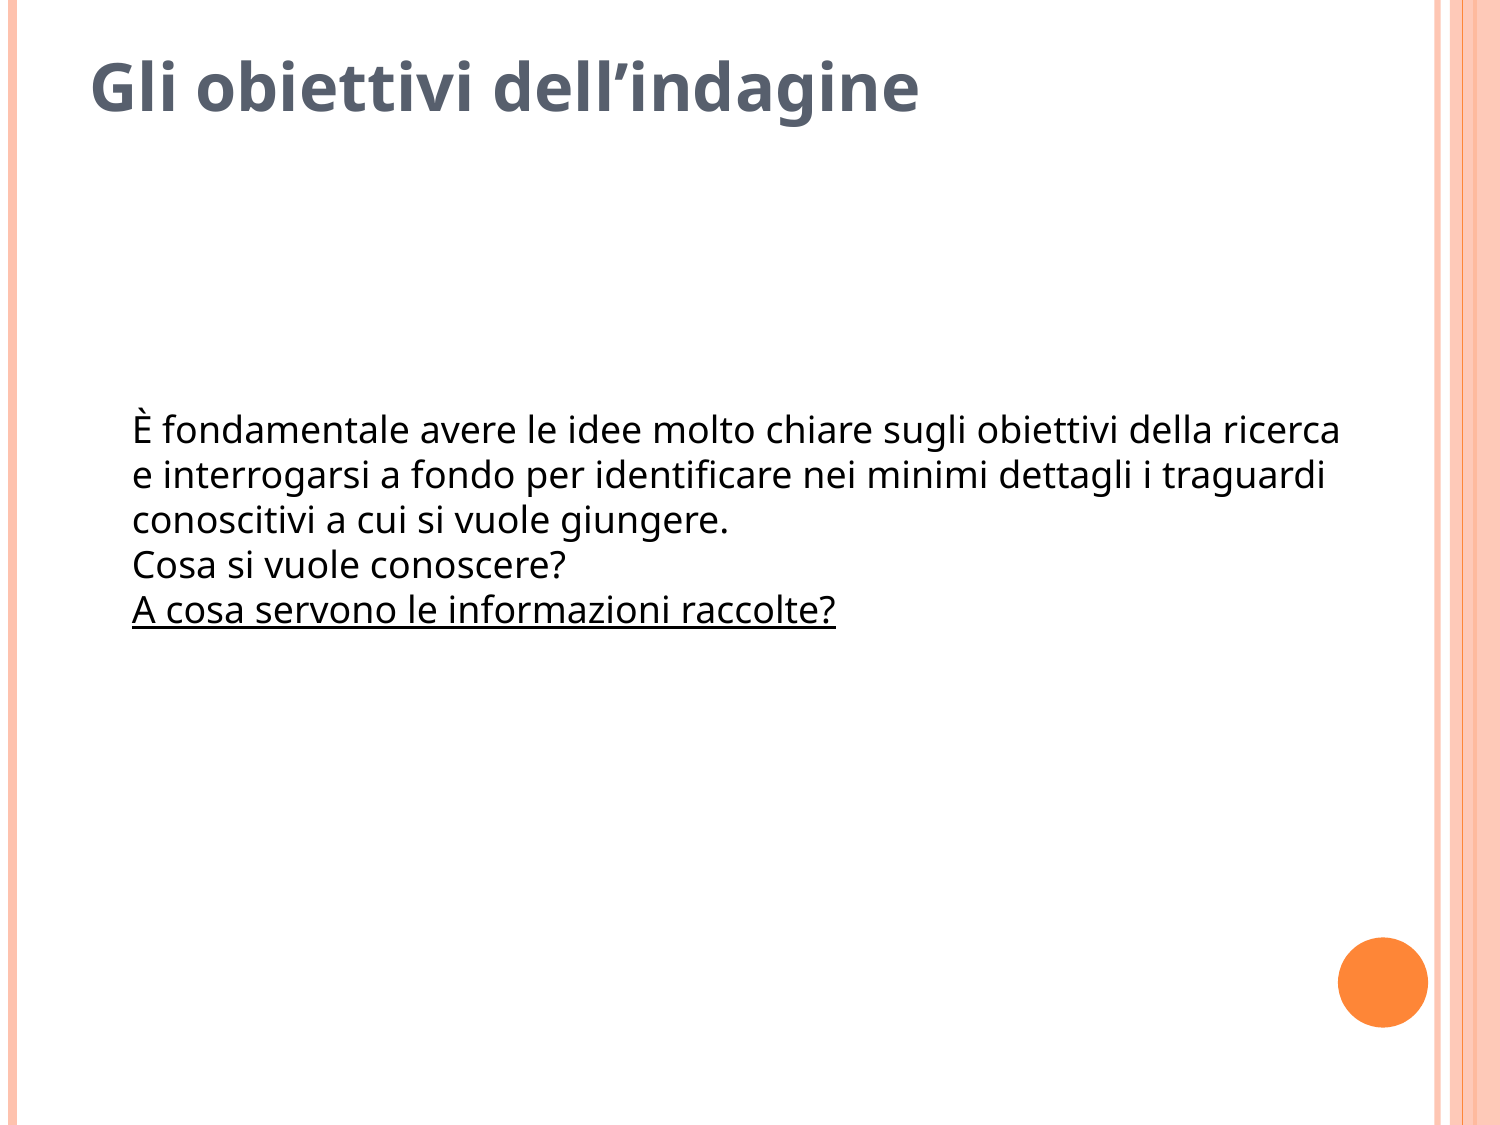

# Gli obiettivi dell’indagine
È fondamentale avere le idee molto chiare sugli obiettivi della ricerca e interrogarsi a fondo per identificare nei minimi dettagli i traguardi conoscitivi a cui si vuole giungere.
Cosa si vuole conoscere?
A cosa servono le informazioni raccolte?